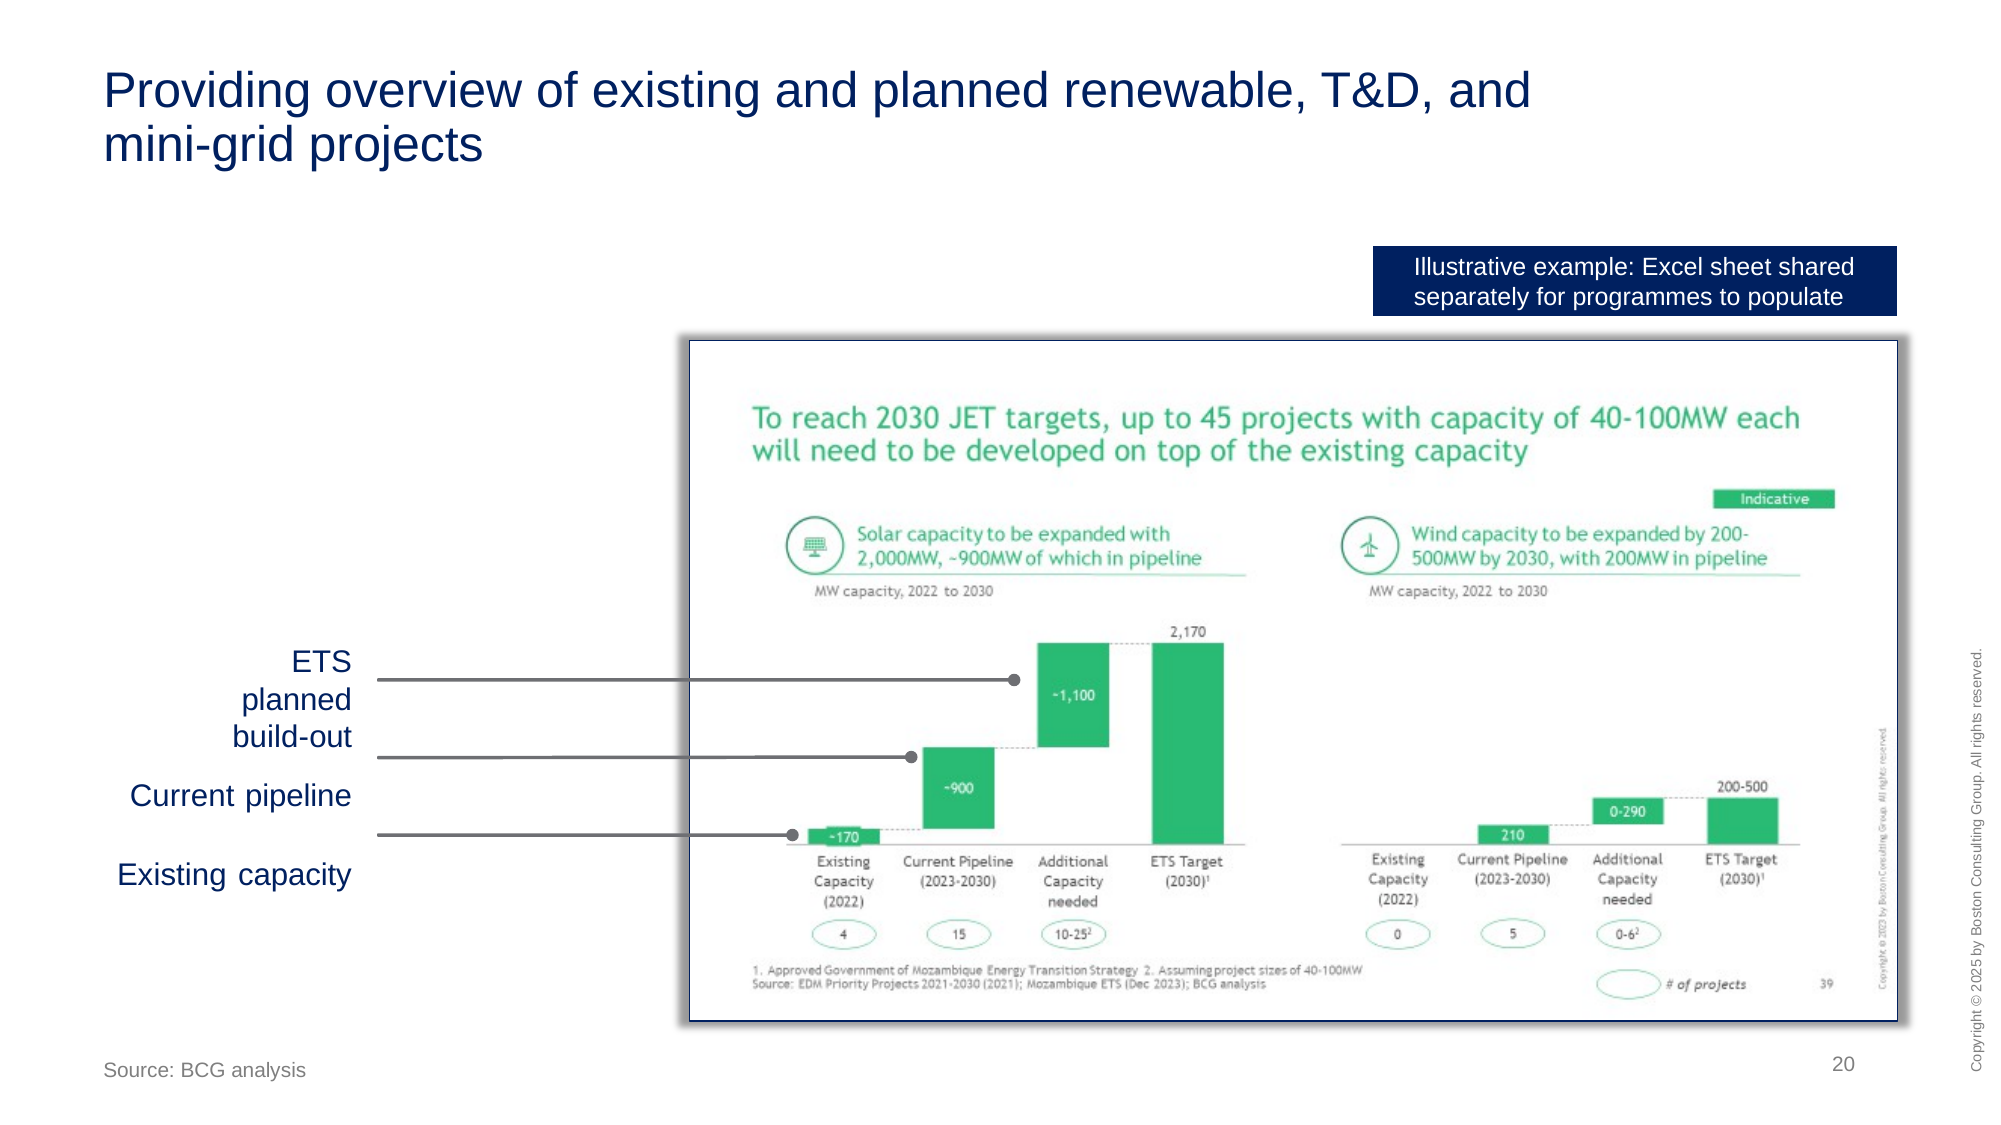

# Providing overview of existing and planned renewable, T&D, and mini-grid projects
Illustrative example: Excel sheet shared separately for programmes to populate
ETS planned build-out
Current pipeline
Existing capacity
Source: BCG analysis